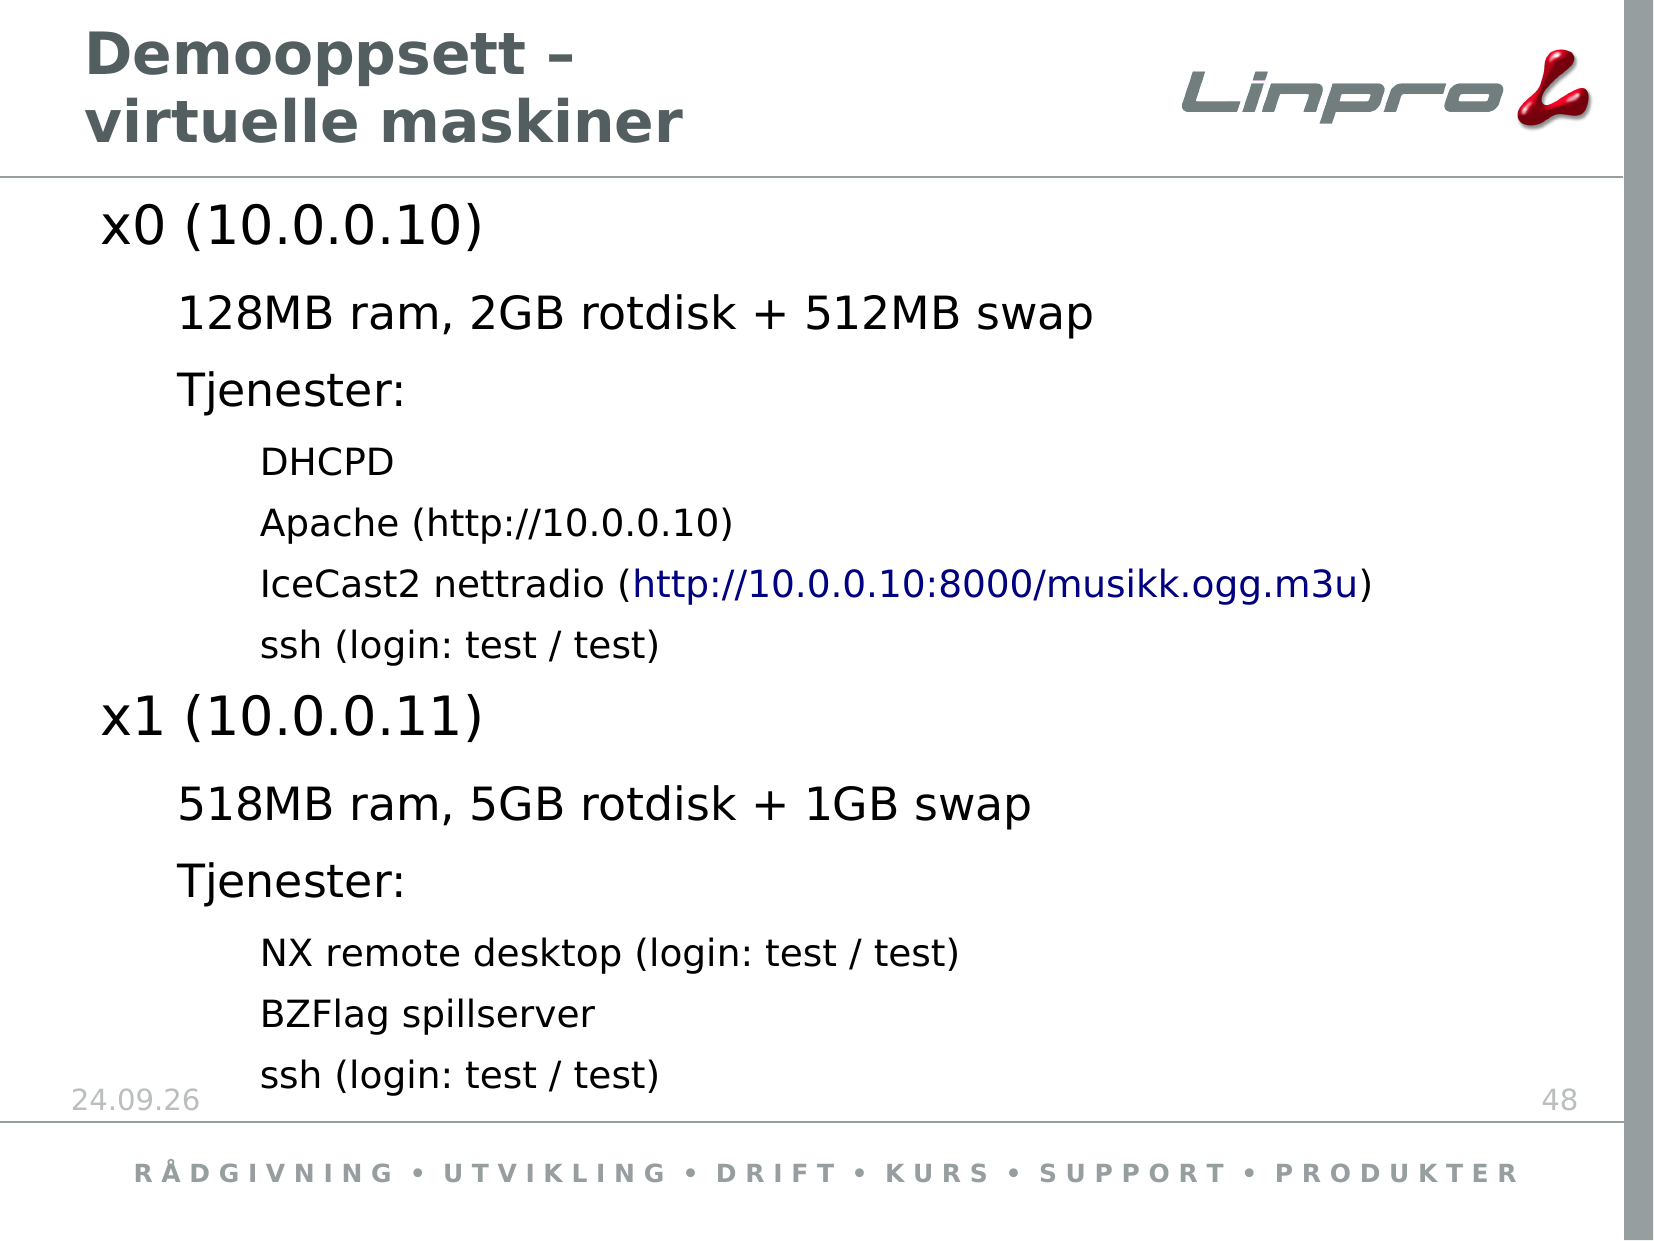

# Demooppsett – virtuelle maskiner
x0 (10.0.0.10)
128MB ram, 2GB rotdisk + 512MB swap
Tjenester:
DHCPD
Apache (http://10.0.0.10)
IceCast2 nettradio (http://10.0.0.10:8000/musikk.ogg.m3u)
ssh (login: test / test)
x1 (10.0.0.11)
518MB ram, 5GB rotdisk + 1GB swap
Tjenester:
NX remote desktop (login: test / test)
BZFlag spillserver
ssh (login: test / test)
48